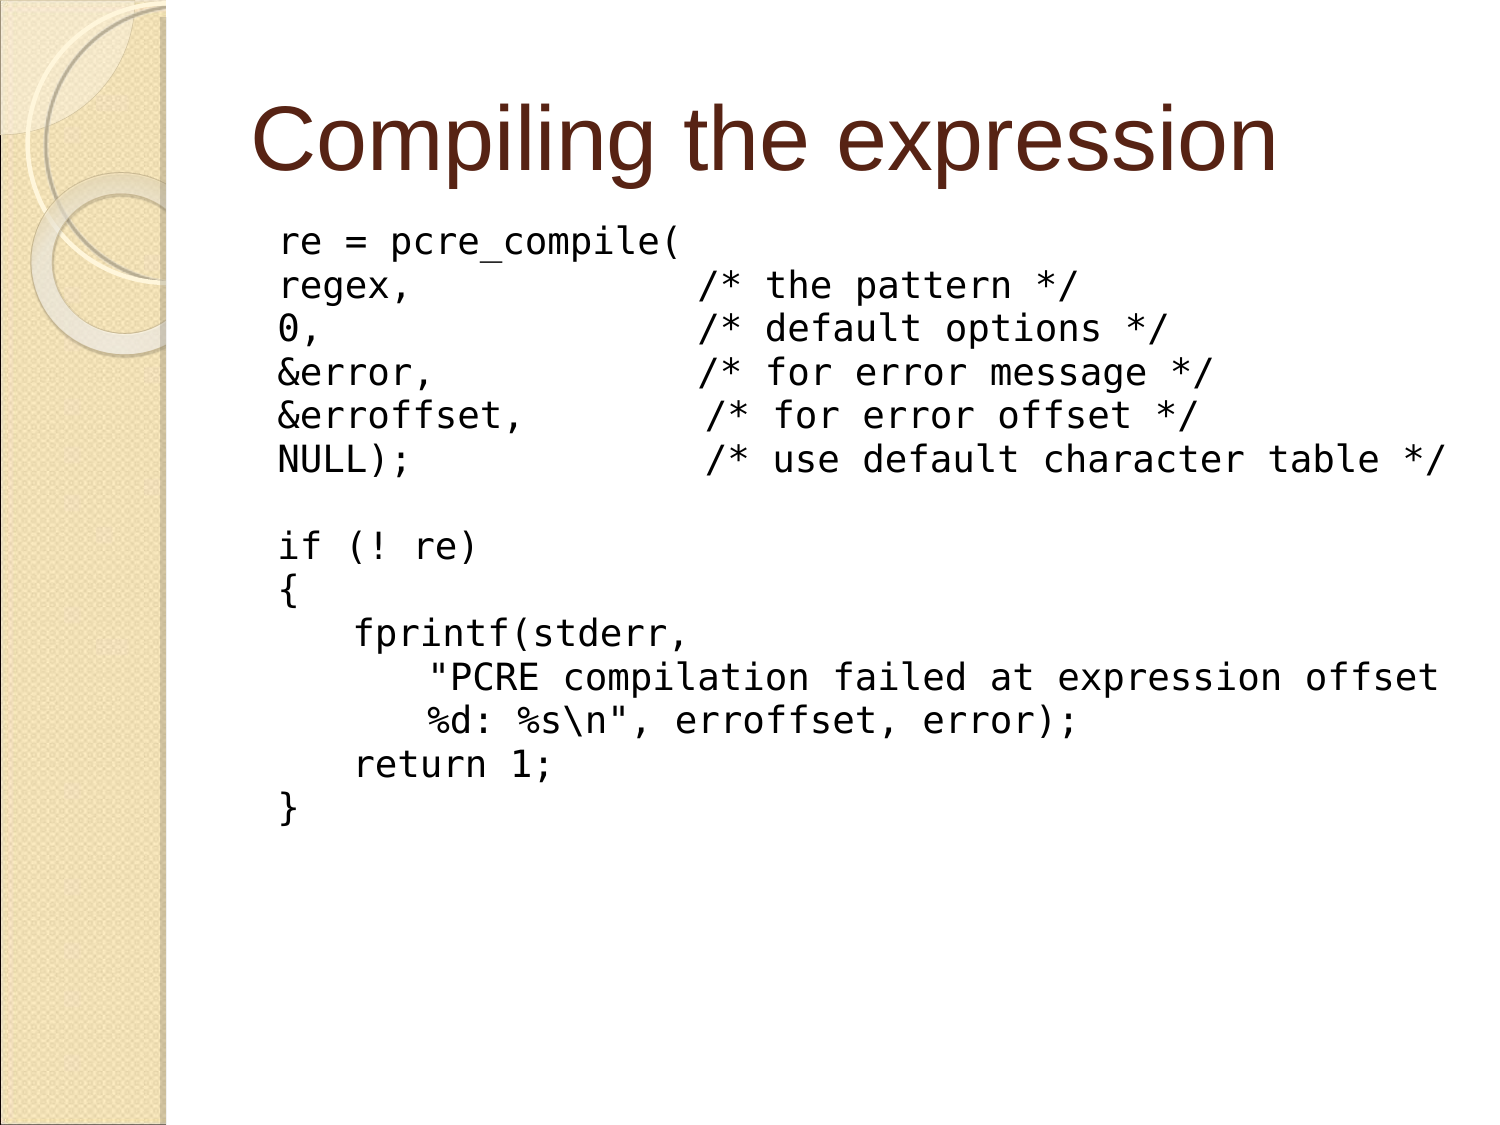

# Compiling the expression
re = pcre_compile(
regex,		 /* the pattern */
0,			 /* default options */
&error,		 /* for error message */
&erroffset, /* for error offset */
NULL); /* use default character table */
if (! re)
{
fprintf(stderr,
"PCRE compilation failed at expression offset %d: %s\n", erroffset, error);
return 1;
}